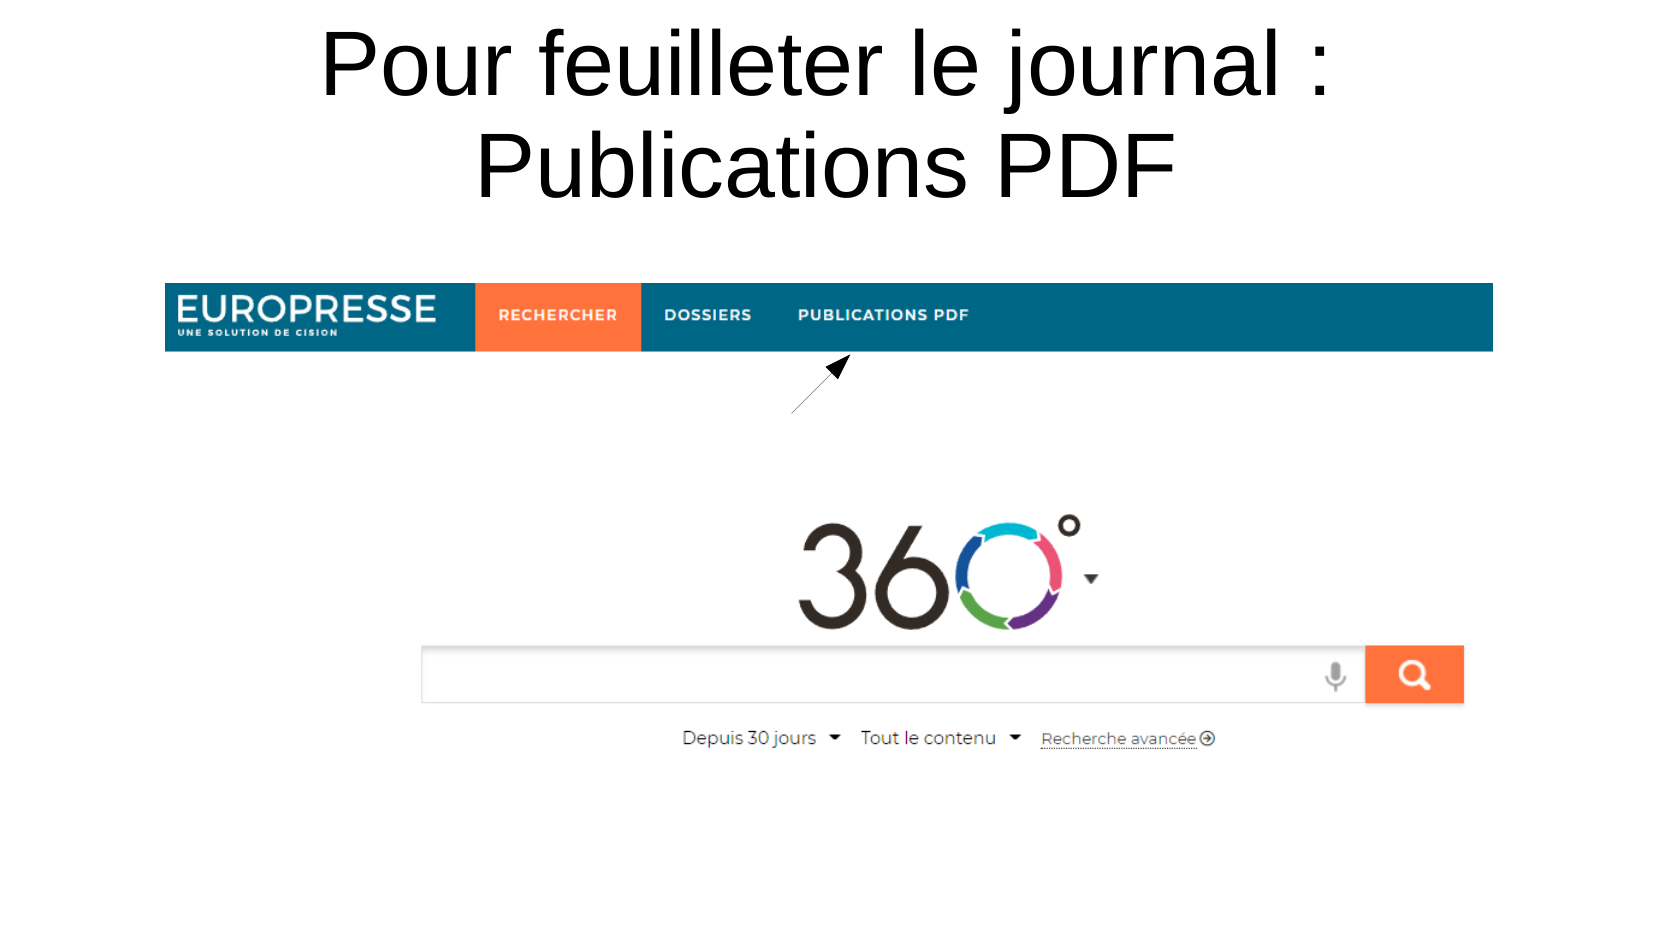

# Pour feuilleter le journal : Publications PDF